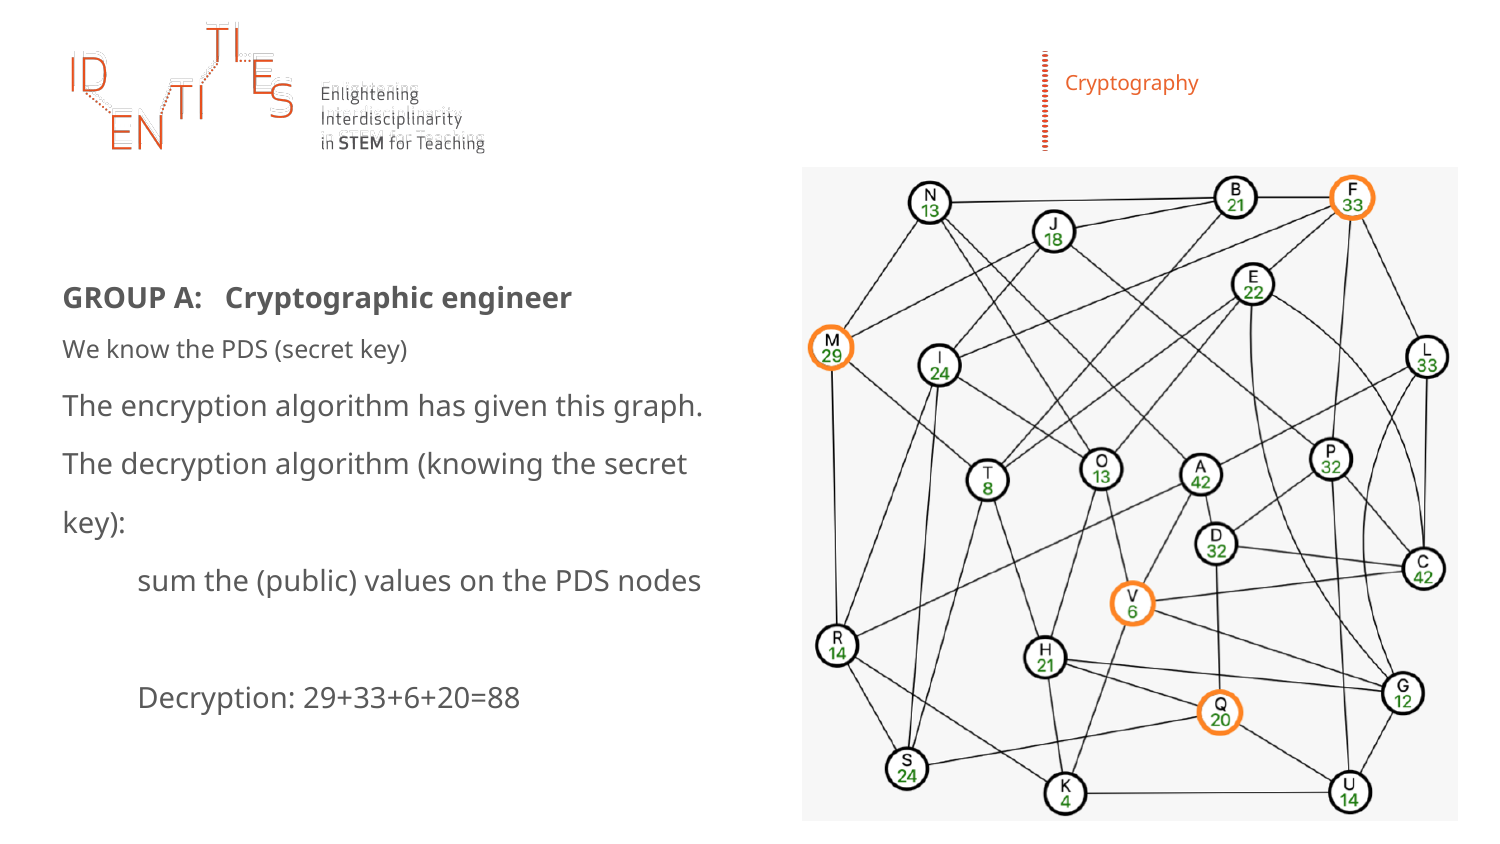

Cryptography
GROUP A: Cryptographic engineer
We know the PDS (secret key)
The encryption algorithm has given this graph.
The decryption algorithm (knowing the secret key):
sum the (public) values on the PDS nodes
Decryption: 29+33+6+20=88